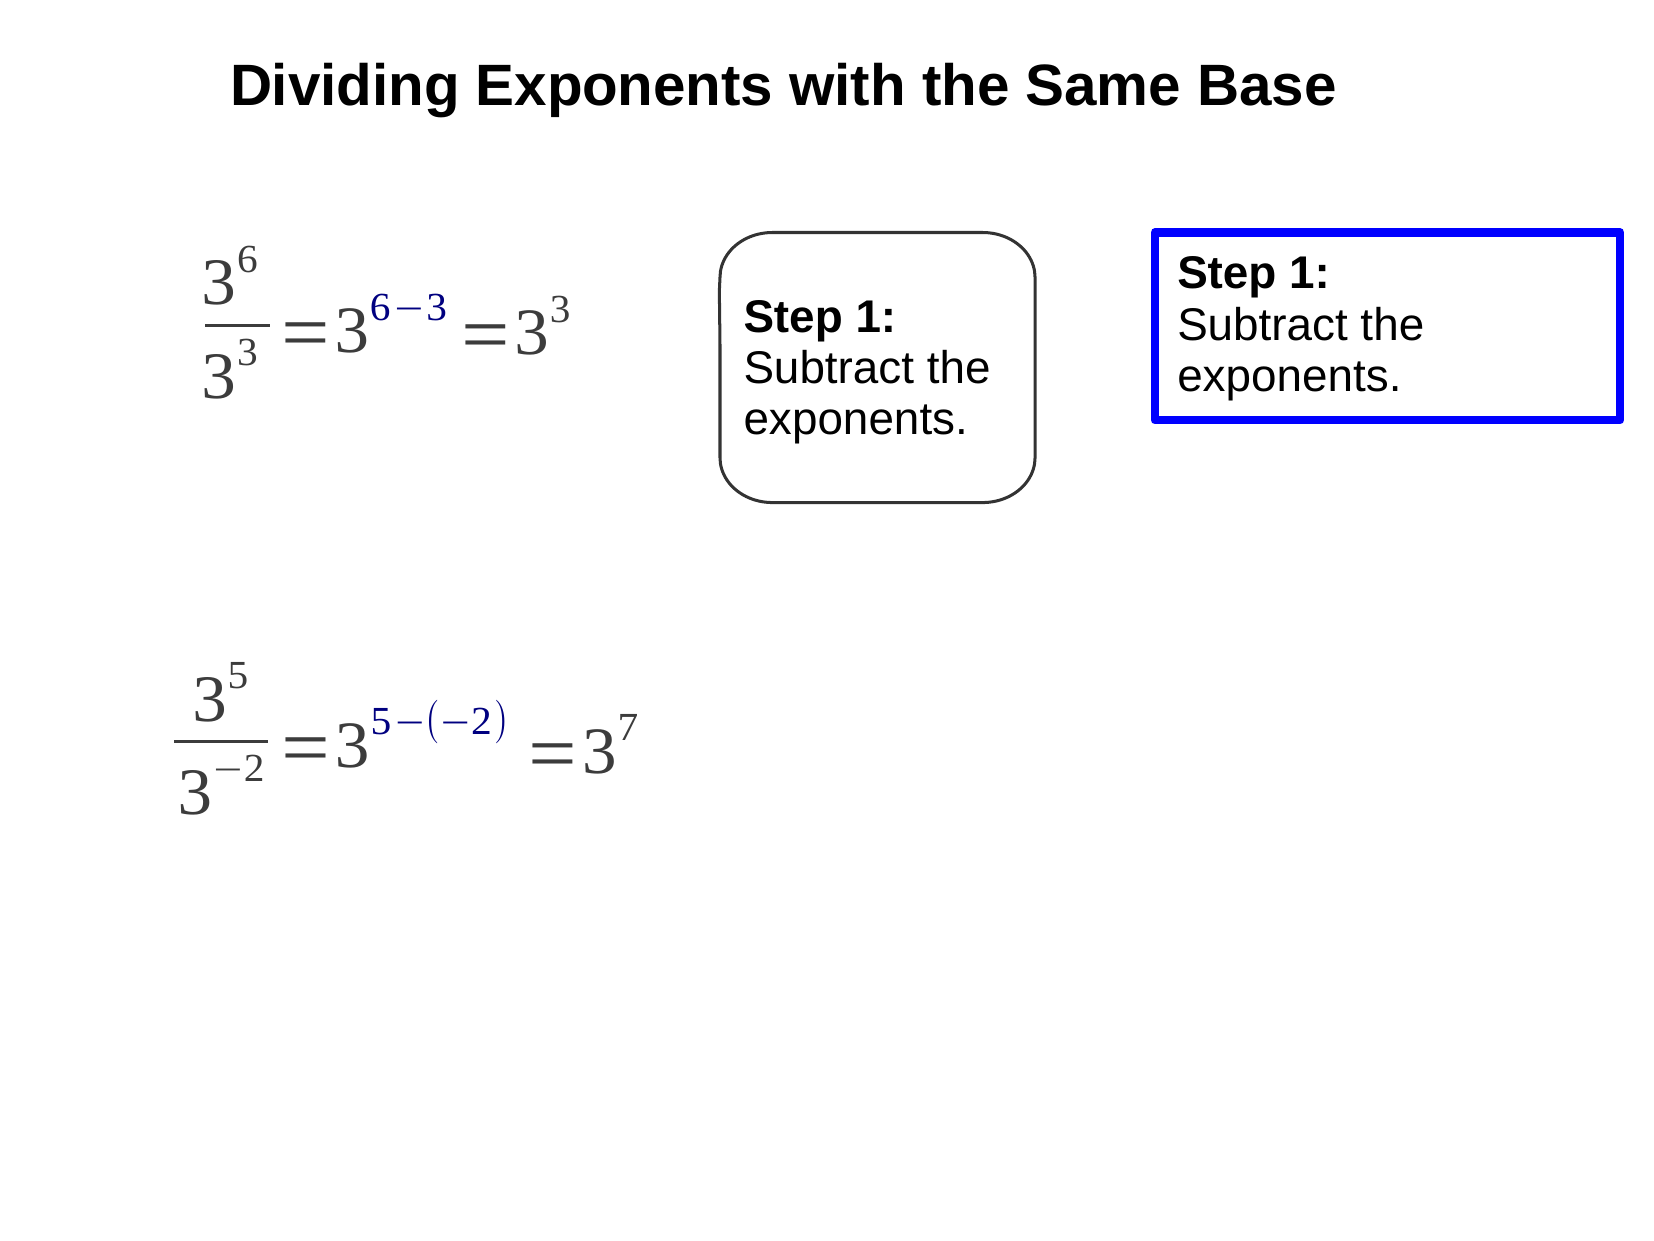

Dividing Exponents with the Same Base
Step 1:
Subtract the
exponents.
Step 1:
Subtract the exponents.